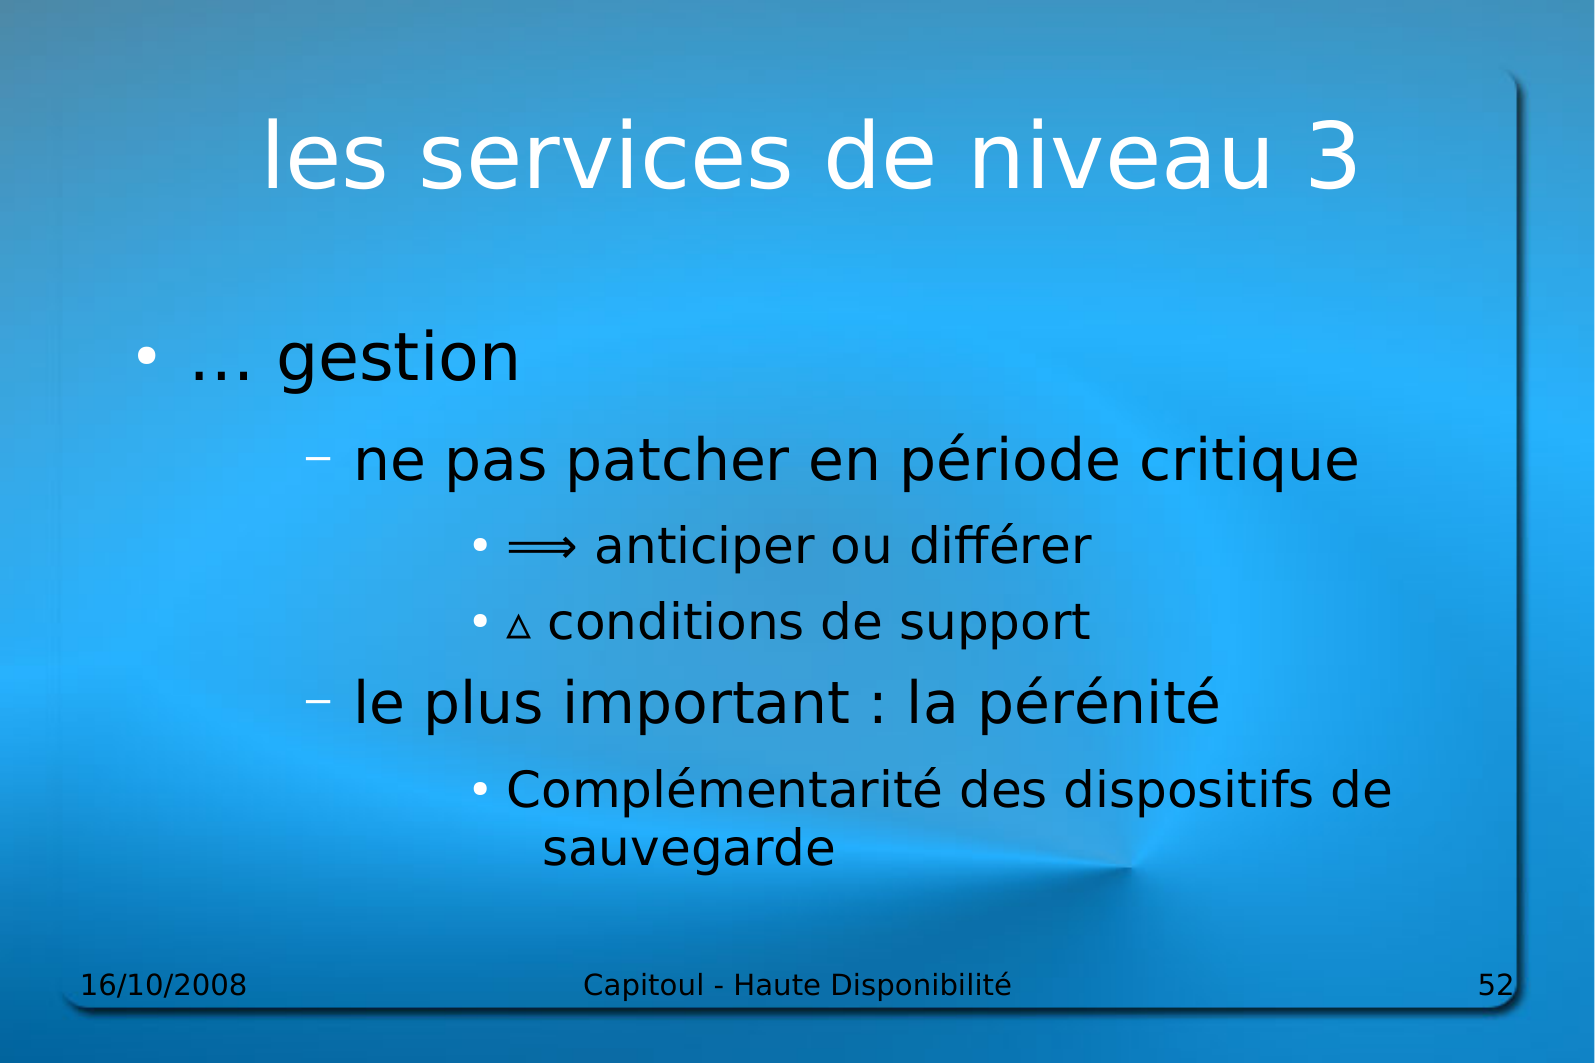

# les services de niveau 3
… gestion
ne pas patcher en période critique
⟹ anticiper ou différer
▵ conditions de support
le plus important : la pérénité
Complémentarité des dispositifs de sauvegarde
16/10/2008
Capitoul - Haute Disponibilité
52